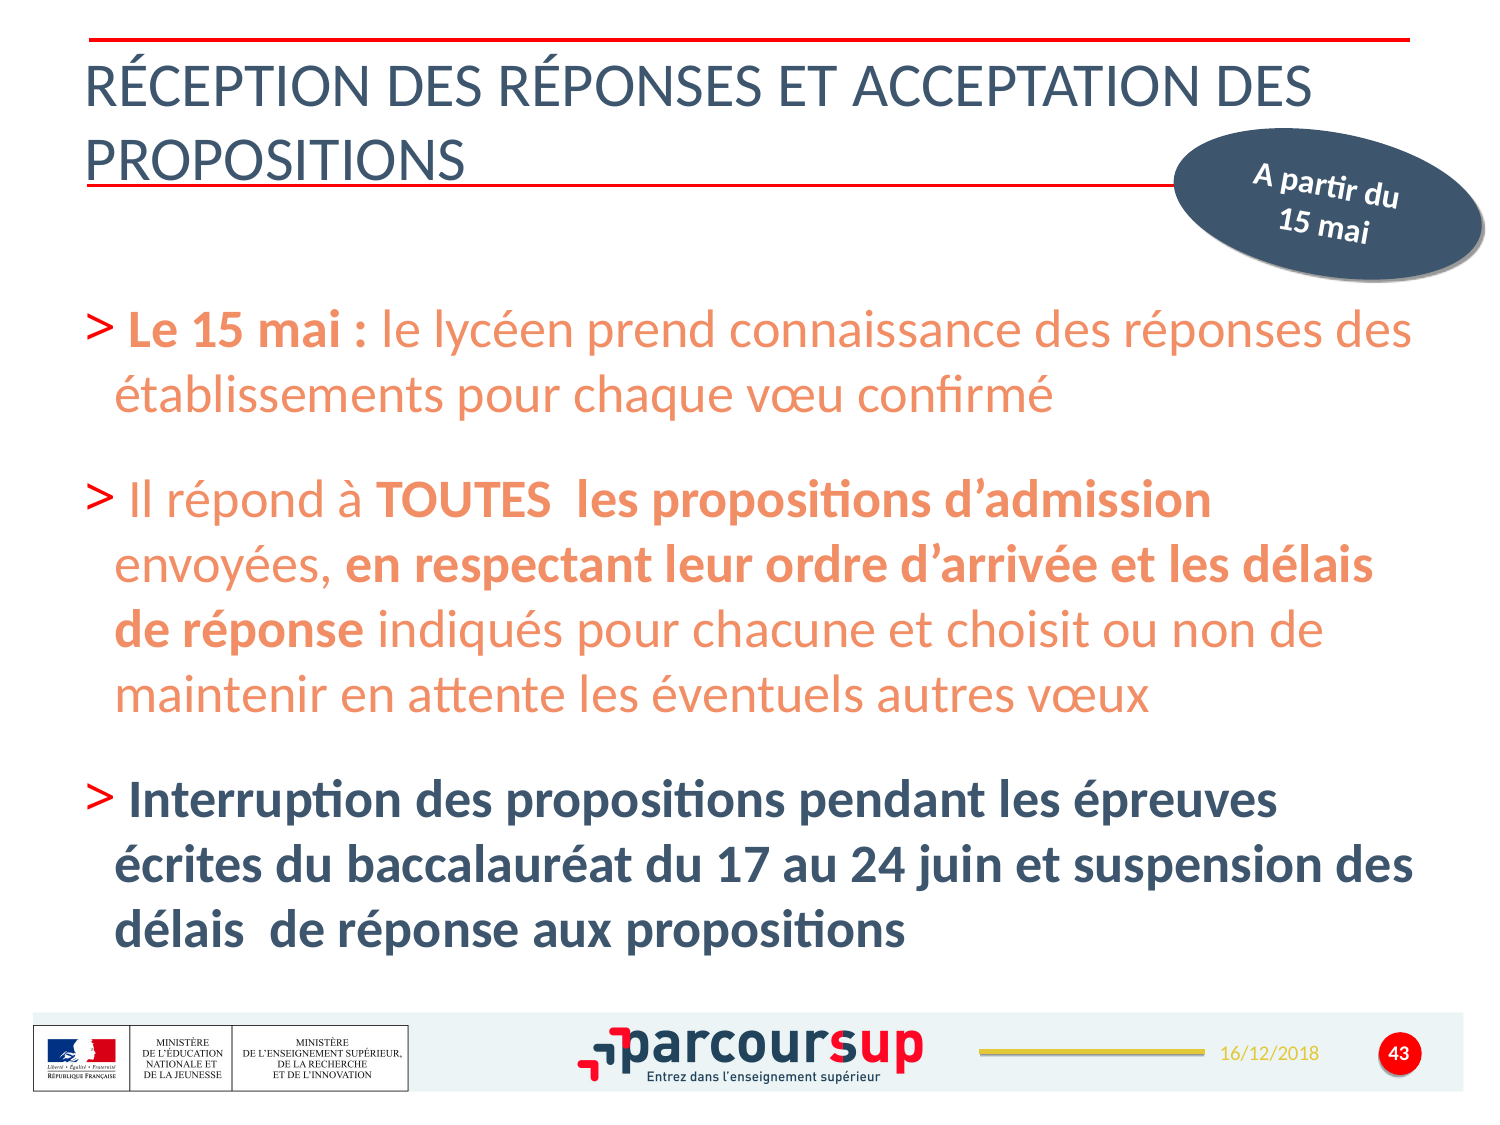

# réception des réponses et acceptation des propositions
A partir du
15 mai
 Le 15 mai : le lycéen prend connaissance des réponses des établissements pour chaque vœu confirmé
 Il répond à TOUTES les propositions d’admission envoyées, en respectant leur ordre d’arrivée et les délais de réponse indiqués pour chacune et choisit ou non de maintenir en attente les éventuels autres vœux
 Interruption des propositions pendant les épreuves écrites du baccalauréat du 17 au 24 juin et suspension des délais de réponse aux propositions